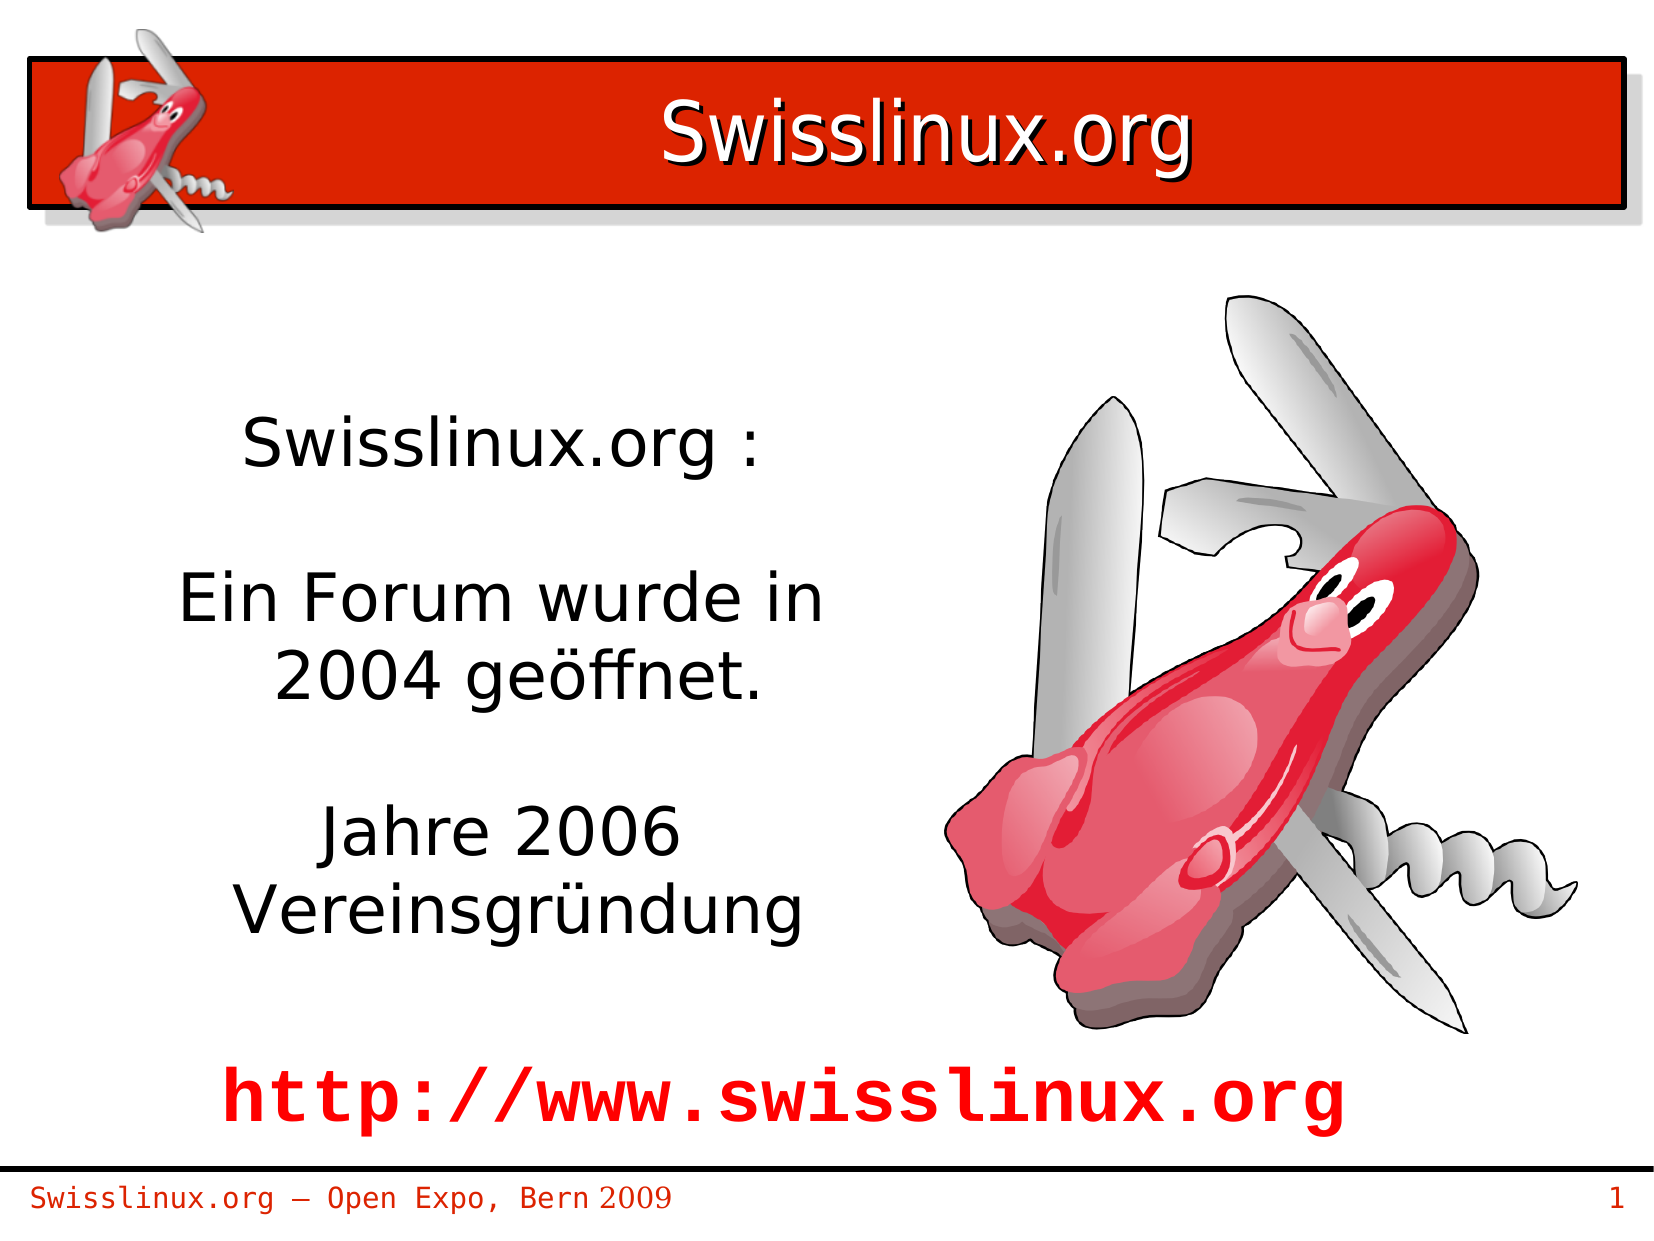

# Swisslinux.org
Swisslinux.org :
Ein Forum wurde in 2004 geöffnet.
Jahre 2006 Vereinsgründung
http://www.swisslinux.org
26 Janvier 2007
1